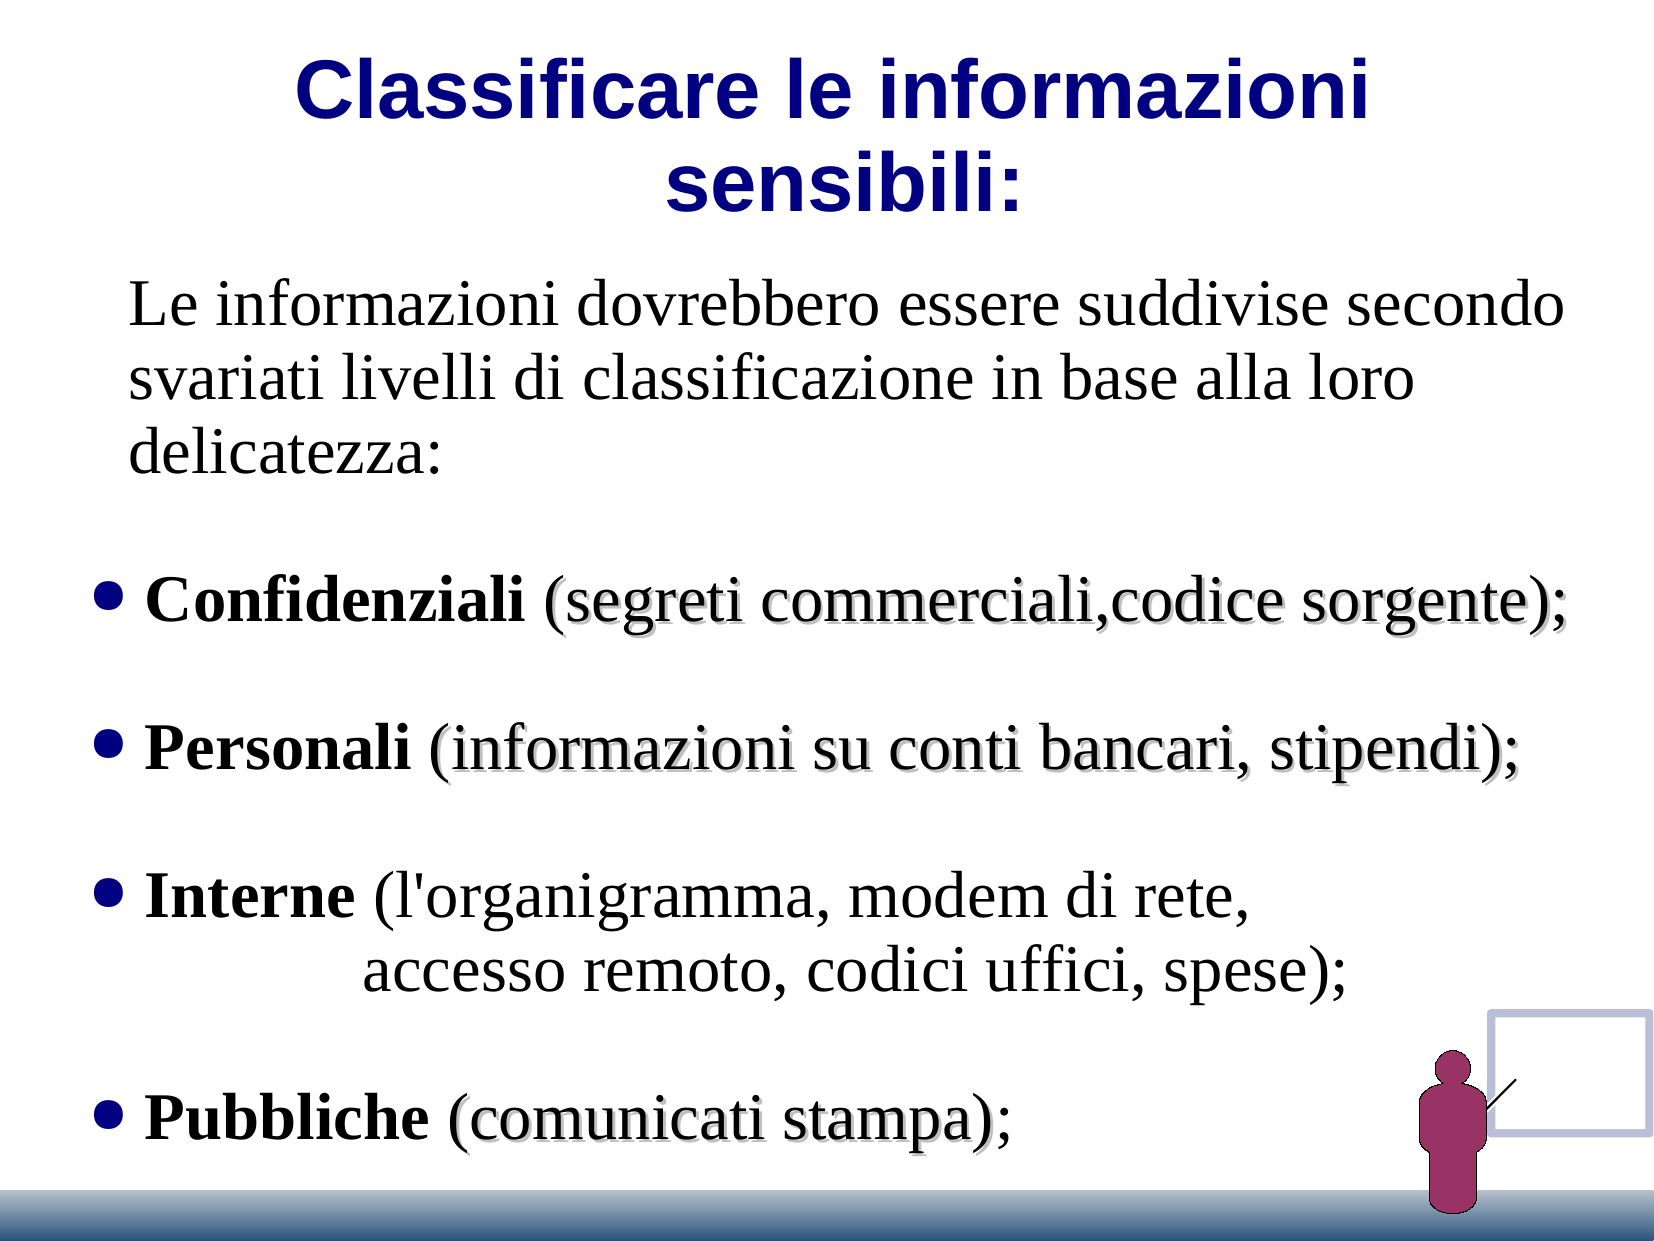

# Classificare le informazioni sensibili:
Le informazioni dovrebbero essere suddivise secondo
svariati livelli di classificazione in base alla loro
delicatezza:
 Confidenziali (segreti commerciali,codice sorgente);
 Personali (informazioni su conti bancari, stipendi);
 Interne (l'organigramma, modem di rete,
 accesso remoto, codici uffici, spese);
 Pubbliche (comunicati stampa);